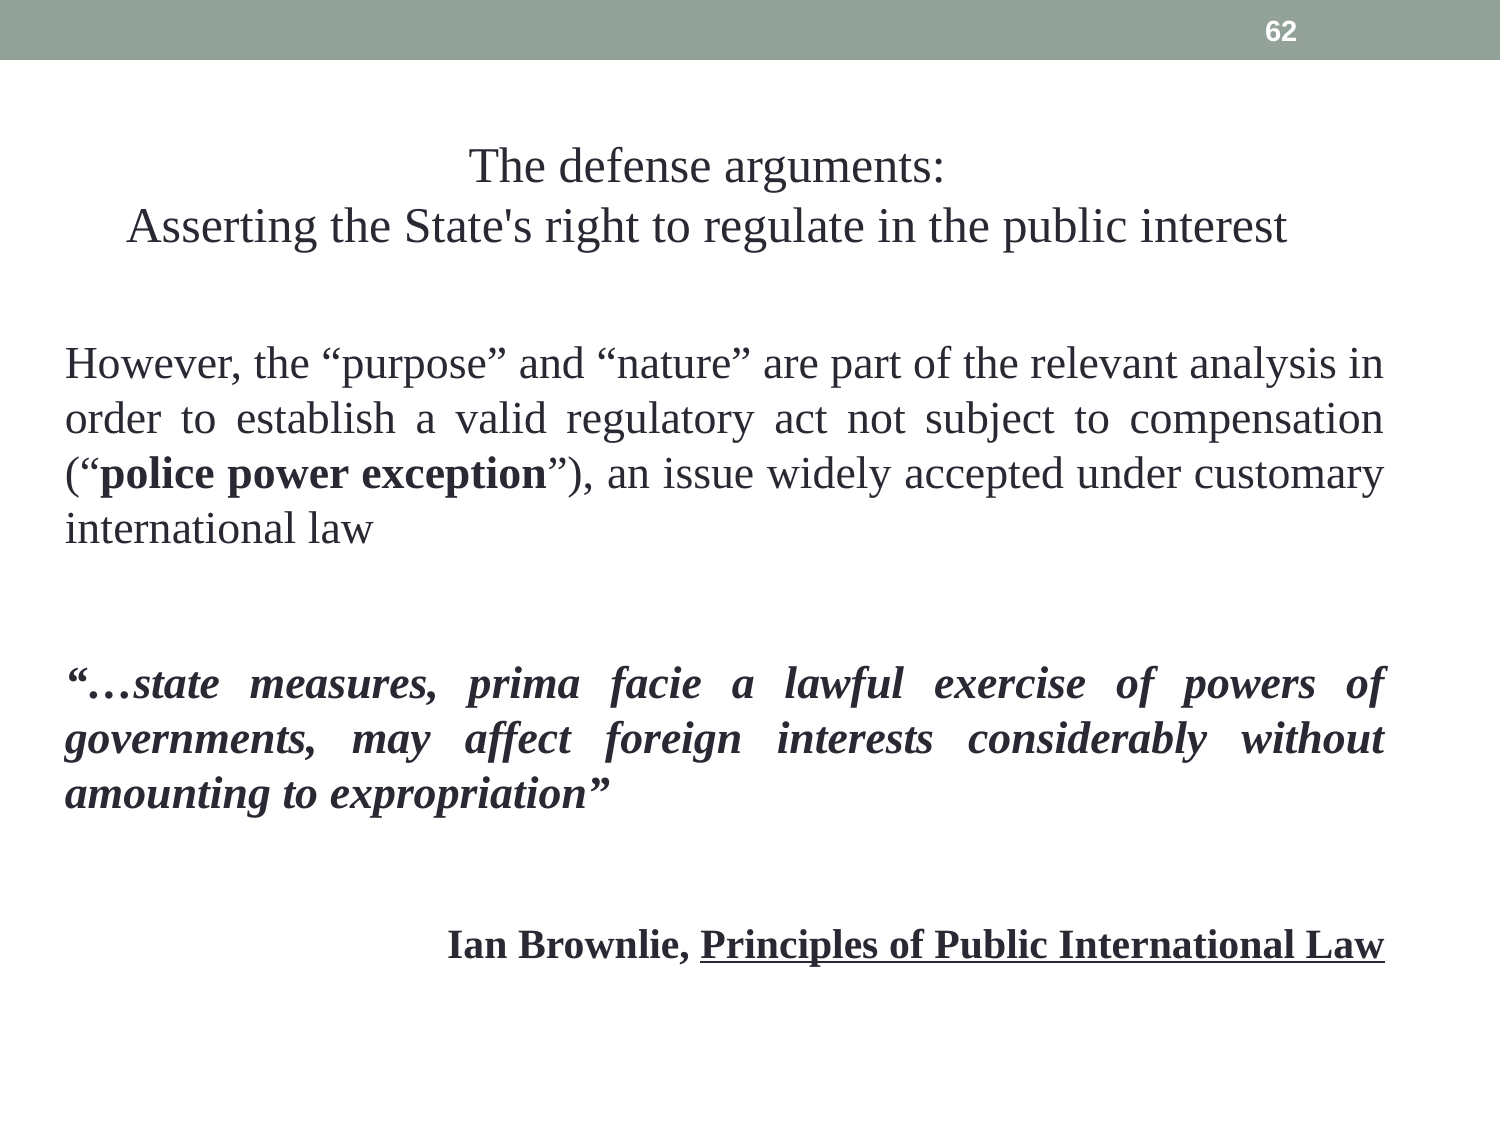

The defense arguments:
Asserting the State's right to regulate in the public interest
However, the “purpose” and “nature” are part of the relevant analysis in order to establish a valid regulatory act not subject to compensation (“police power exception”), an issue widely accepted under customary international law
“…state measures, prima facie a lawful exercise of powers of governments, may affect foreign interests considerably without amounting to expropriation”
Ian Brownlie, Principles of Public International Law